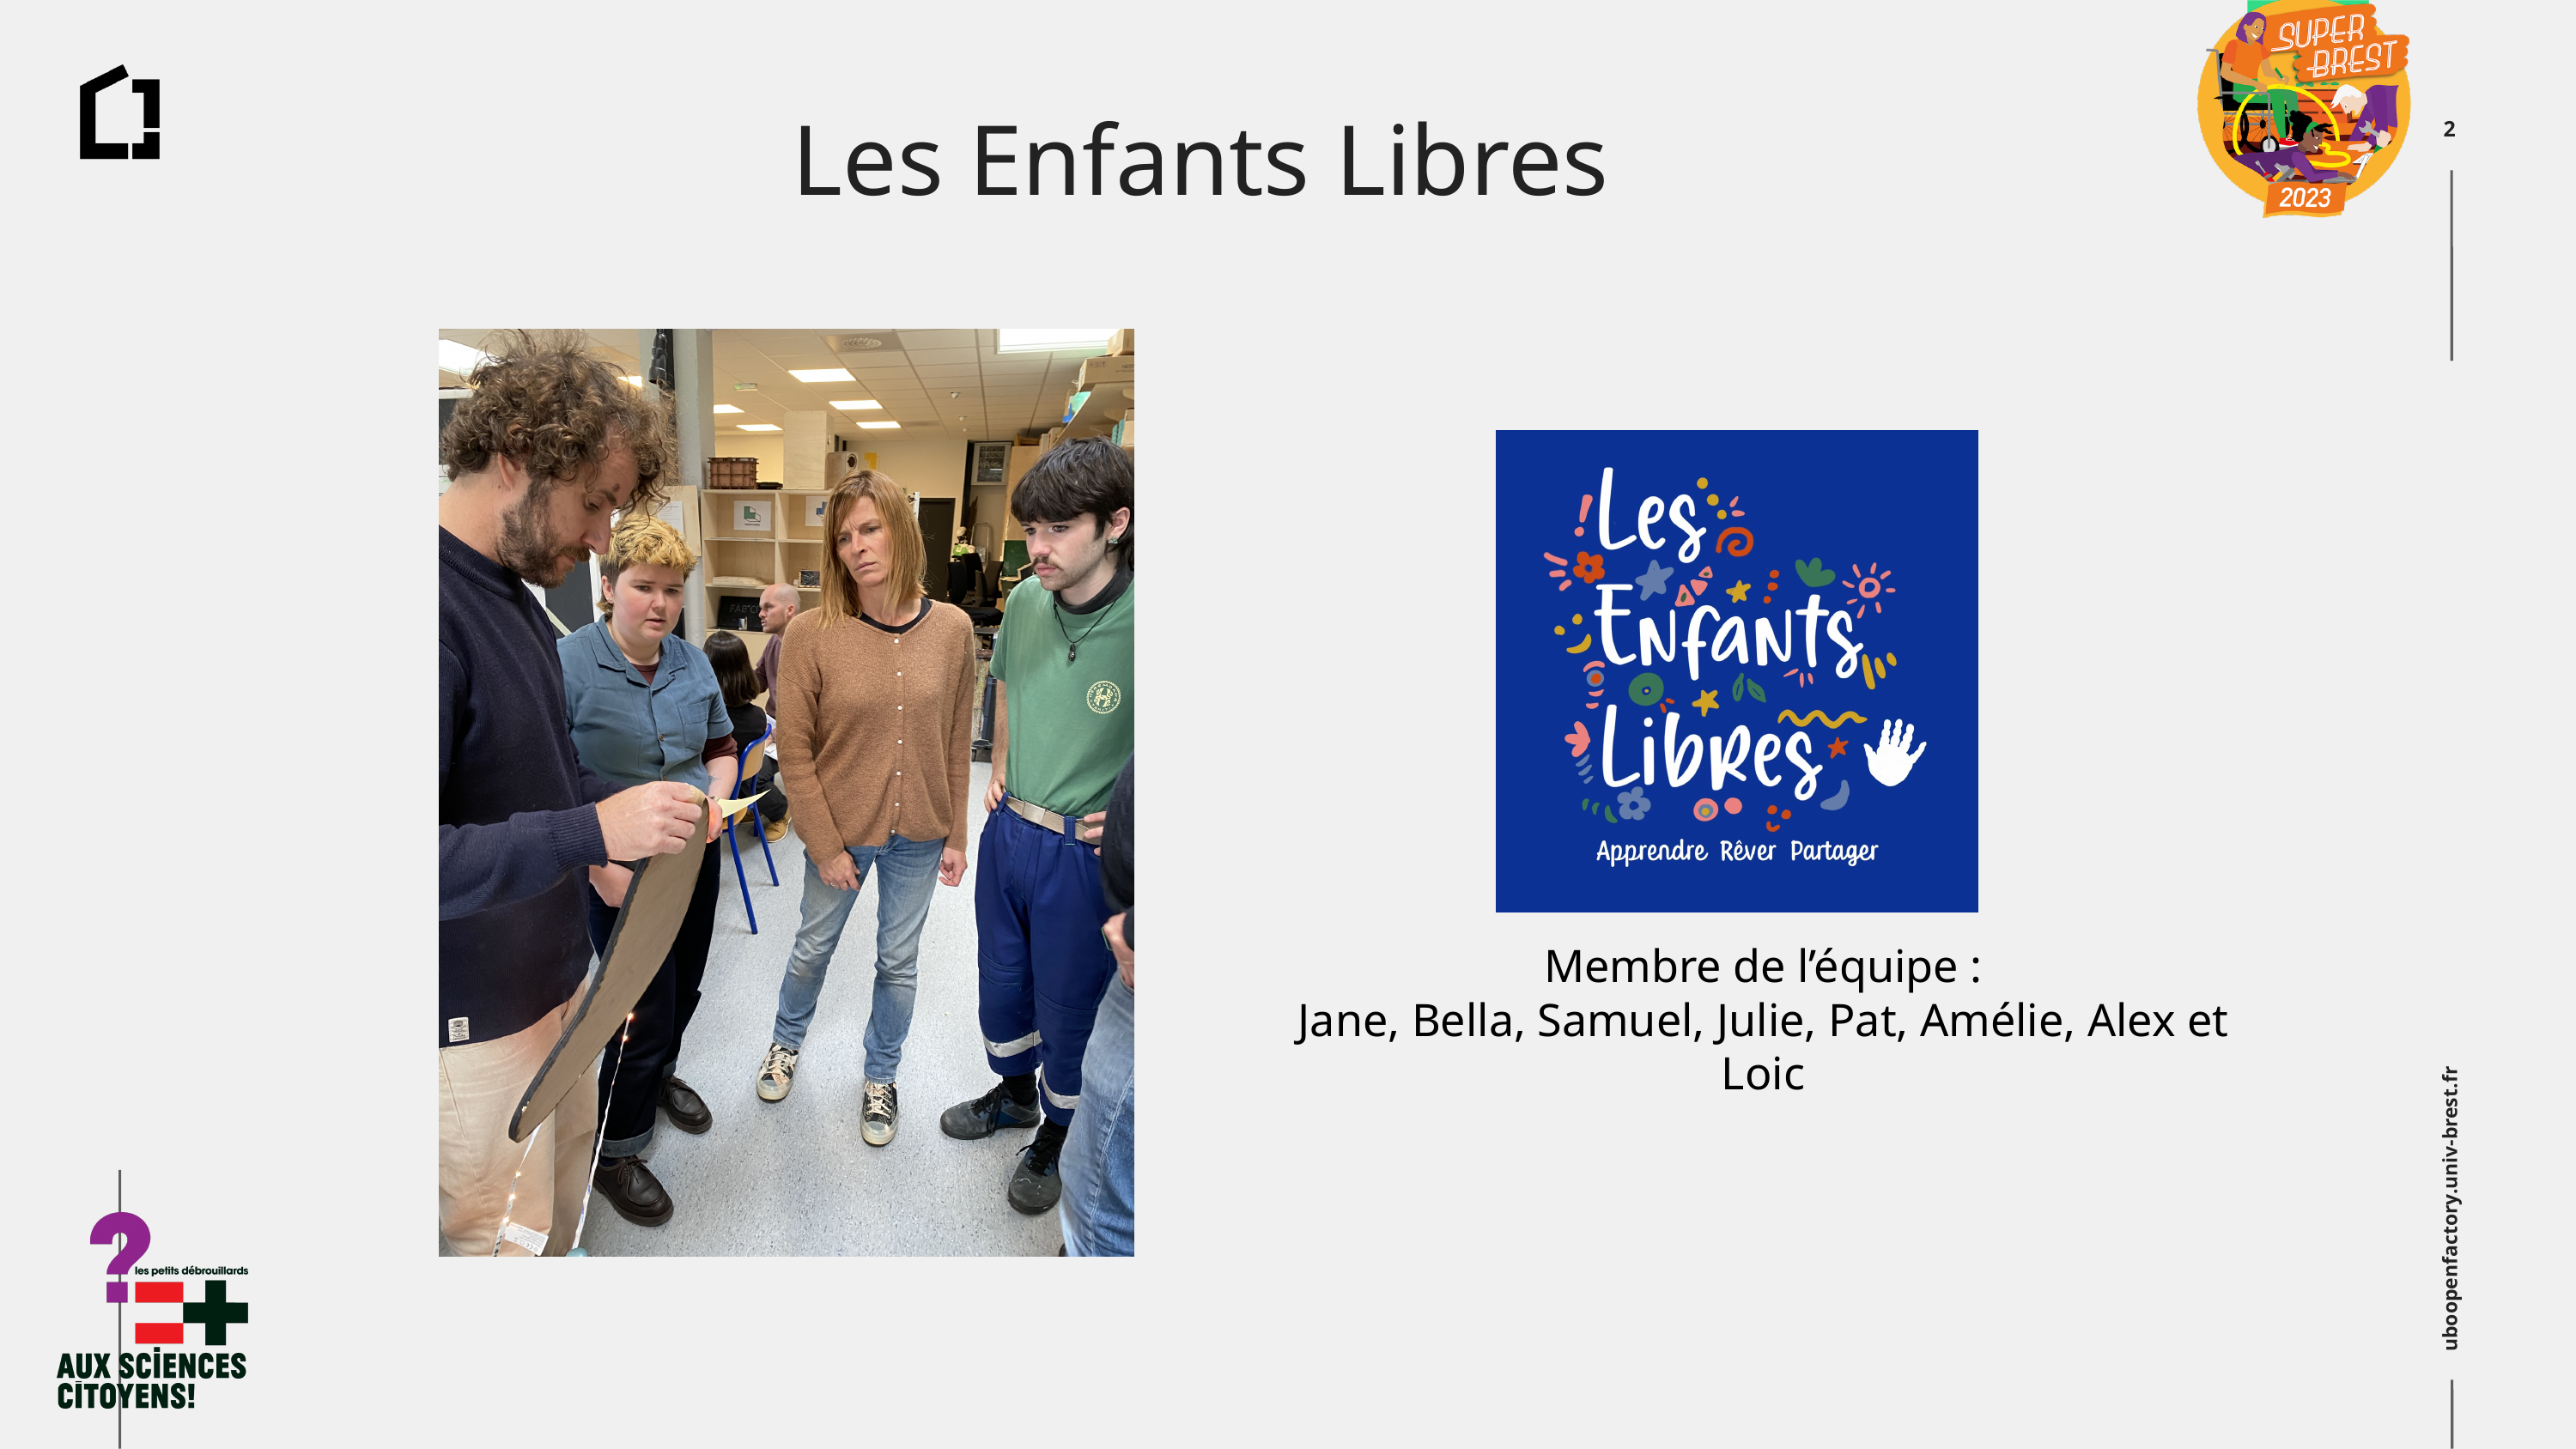

# Les Enfants Libres
Membre de l’équipe :
Jane, Bella, Samuel, Julie, Pat, Amélie, Alex et Loic